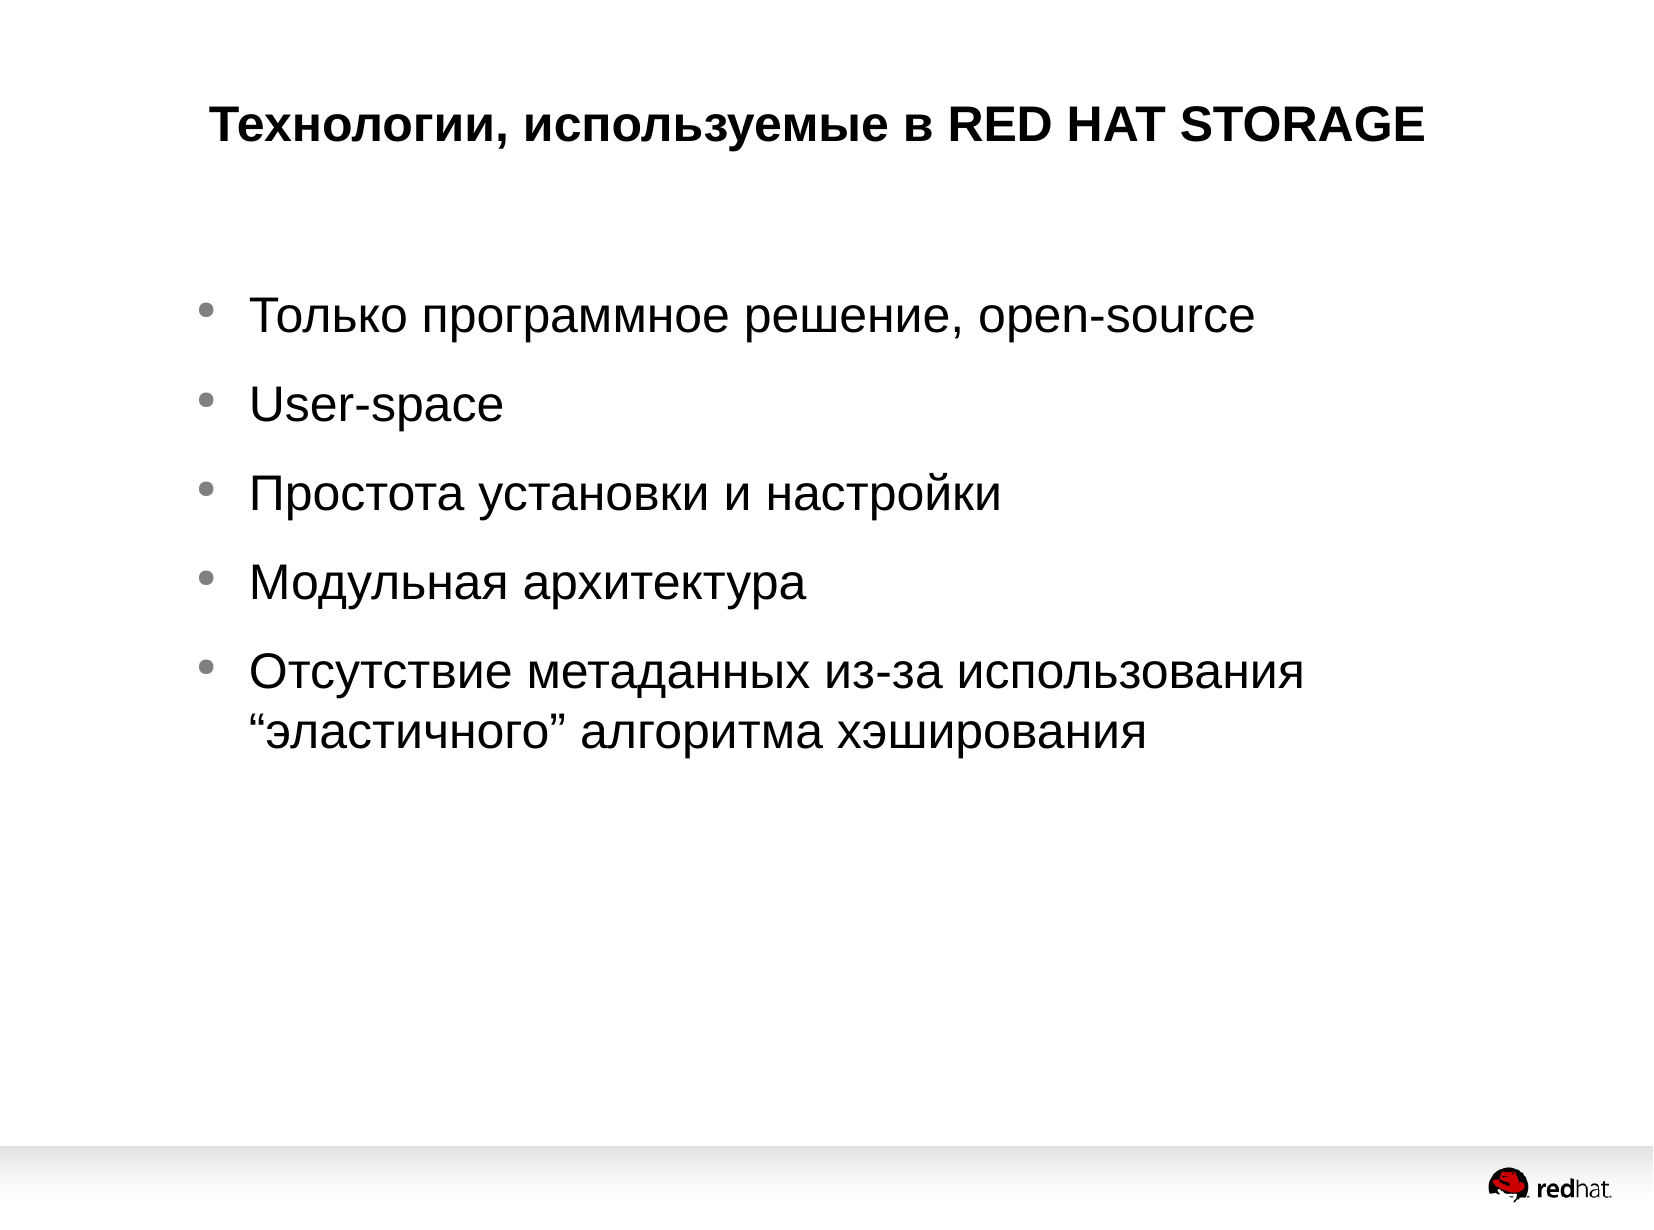

Технологии, используемые в RED HAT STORAGE
# Только программное решение, open-source
User-space
Простота установки и настройки
Модульная архитектура
Отсутствие метаданных из-за использования “эластичного” алгоритма хэширования